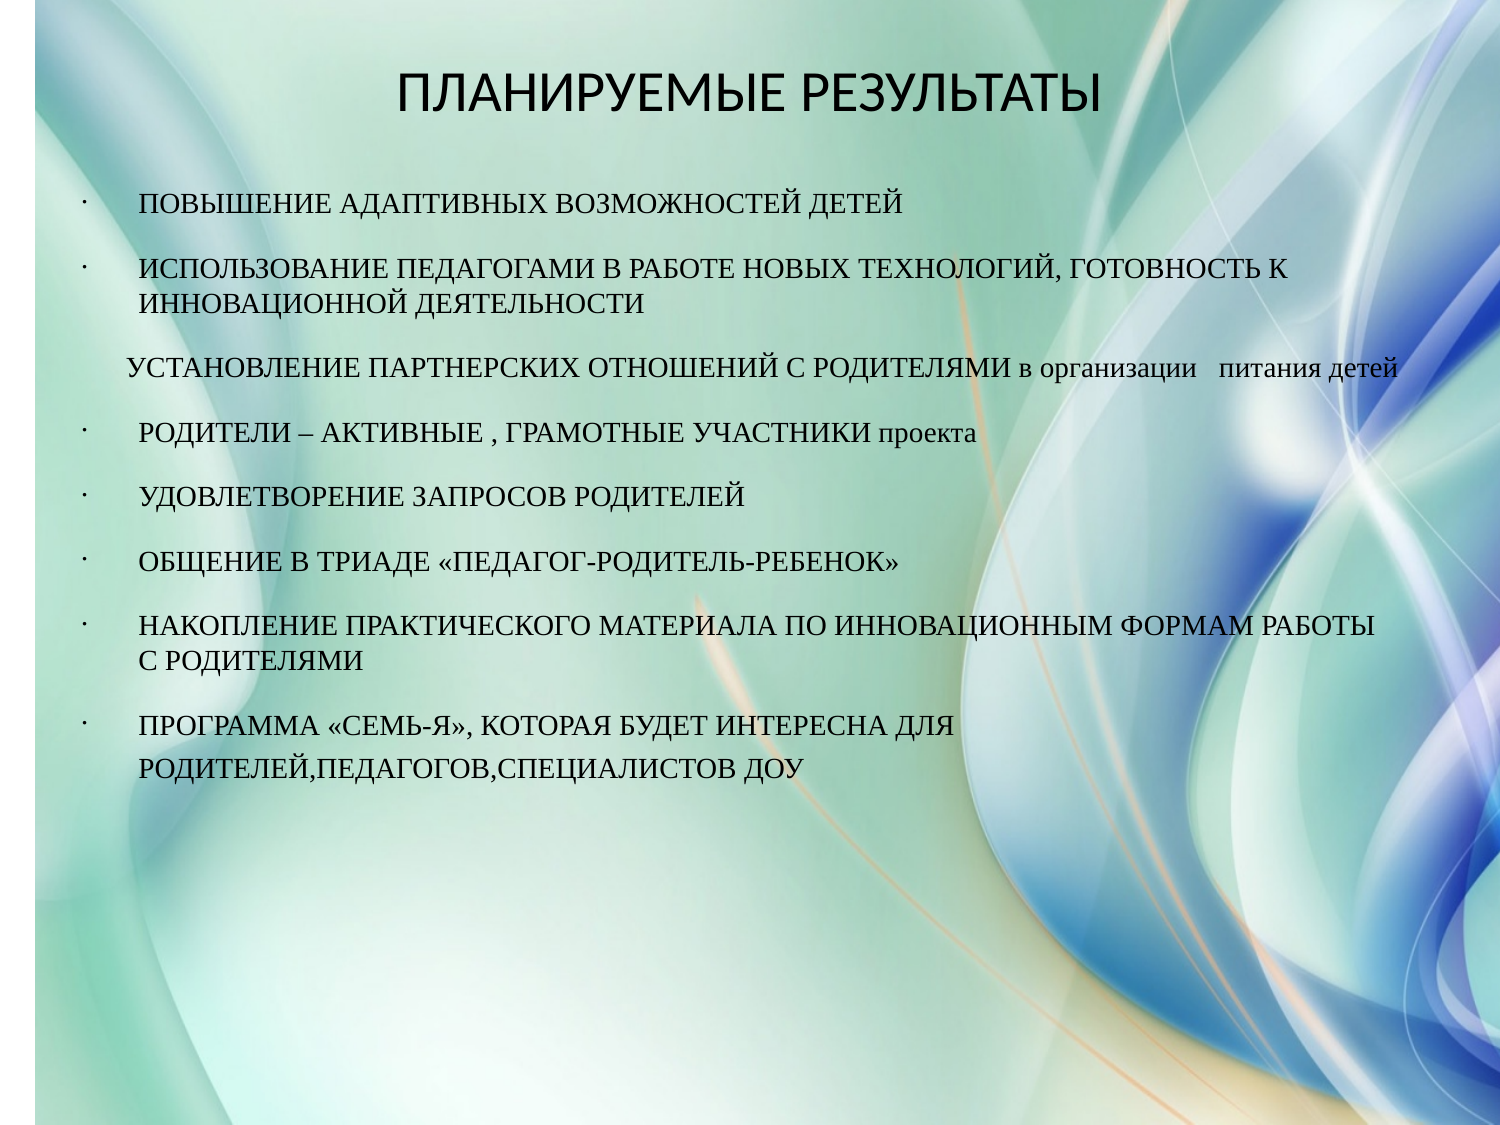

# ПЛАНИРУЕМЫЕ РЕЗУЛЬТАТЫ
ПОВЫШЕНИЕ АДАПТИВНЫХ ВОЗМОЖНОСТЕЙ ДЕТЕЙ
ИСПОЛЬЗОВАНИЕ ПЕДАГОГАМИ В РАБОТЕ НОВЫХ ТЕХНОЛОГИЙ, ГОТОВНОСТЬ К ИННОВАЦИОННОЙ ДЕЯТЕЛЬНОСТИ
 УСТАНОВЛЕНИЕ ПАРТНЕРСКИХ ОТНОШЕНИЙ С РОДИТЕЛЯМИ в организации питания детей
РОДИТЕЛИ – АКТИВНЫЕ , ГРАМОТНЫЕ УЧАСТНИКИ проекта
УДОВЛЕТВОРЕНИЕ ЗАПРОСОВ РОДИТЕЛЕЙ
ОБЩЕНИЕ В ТРИАДЕ «ПЕДАГОГ-РОДИТЕЛЬ-РЕБЕНОК»
НАКОПЛЕНИЕ ПРАКТИЧЕСКОГО МАТЕРИАЛА ПО ИННОВАЦИОННЫМ ФОРМАМ РАБОТЫ С РОДИТЕЛЯМИ
ПРОГРАММА «СЕМЬ-Я», КОТОРАЯ БУДЕТ ИНТЕРЕСНА ДЛЯ РОДИТЕЛЕЙ,ПЕДАГОГОВ,СПЕЦИАЛИСТОВ ДОУ